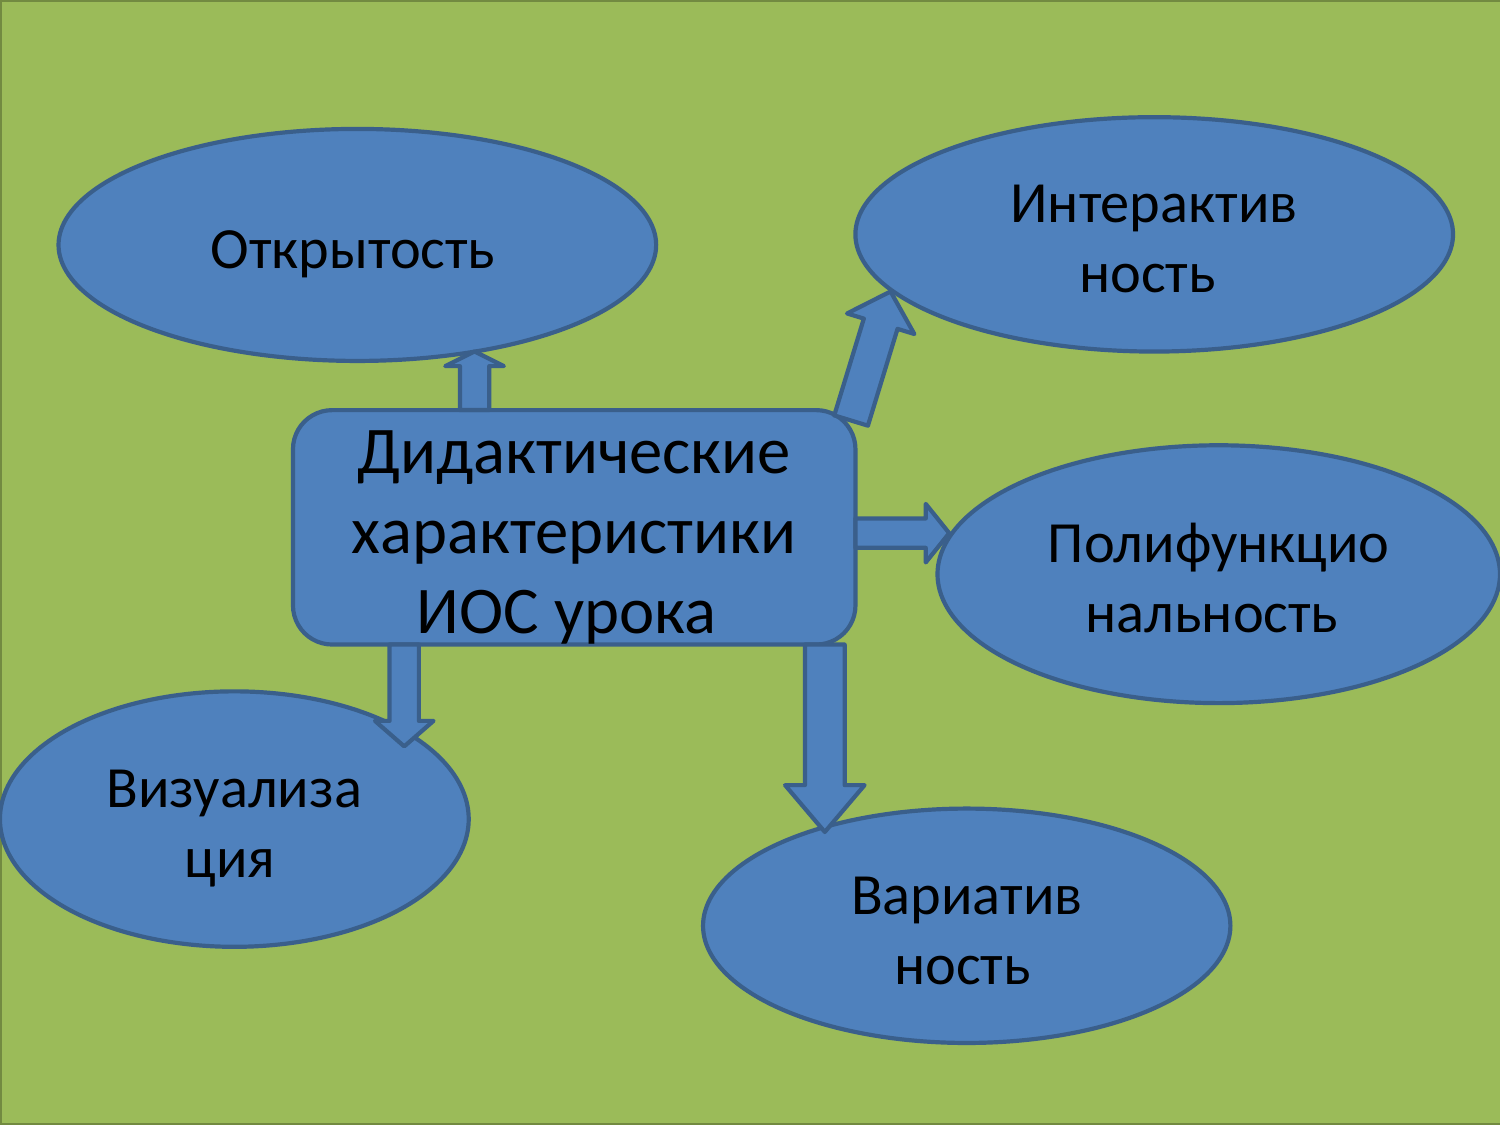

# Традиционный процесс обучения в школе, несомненно, давал образовательные результаты, но эти результаты были востребованы прежним обществом с его ценн
Интерактив
ность
Открытость
Дидактические характеристики ИОС урока
Полифункцио
нальность
Визуализа
ция
Вариатив
ность